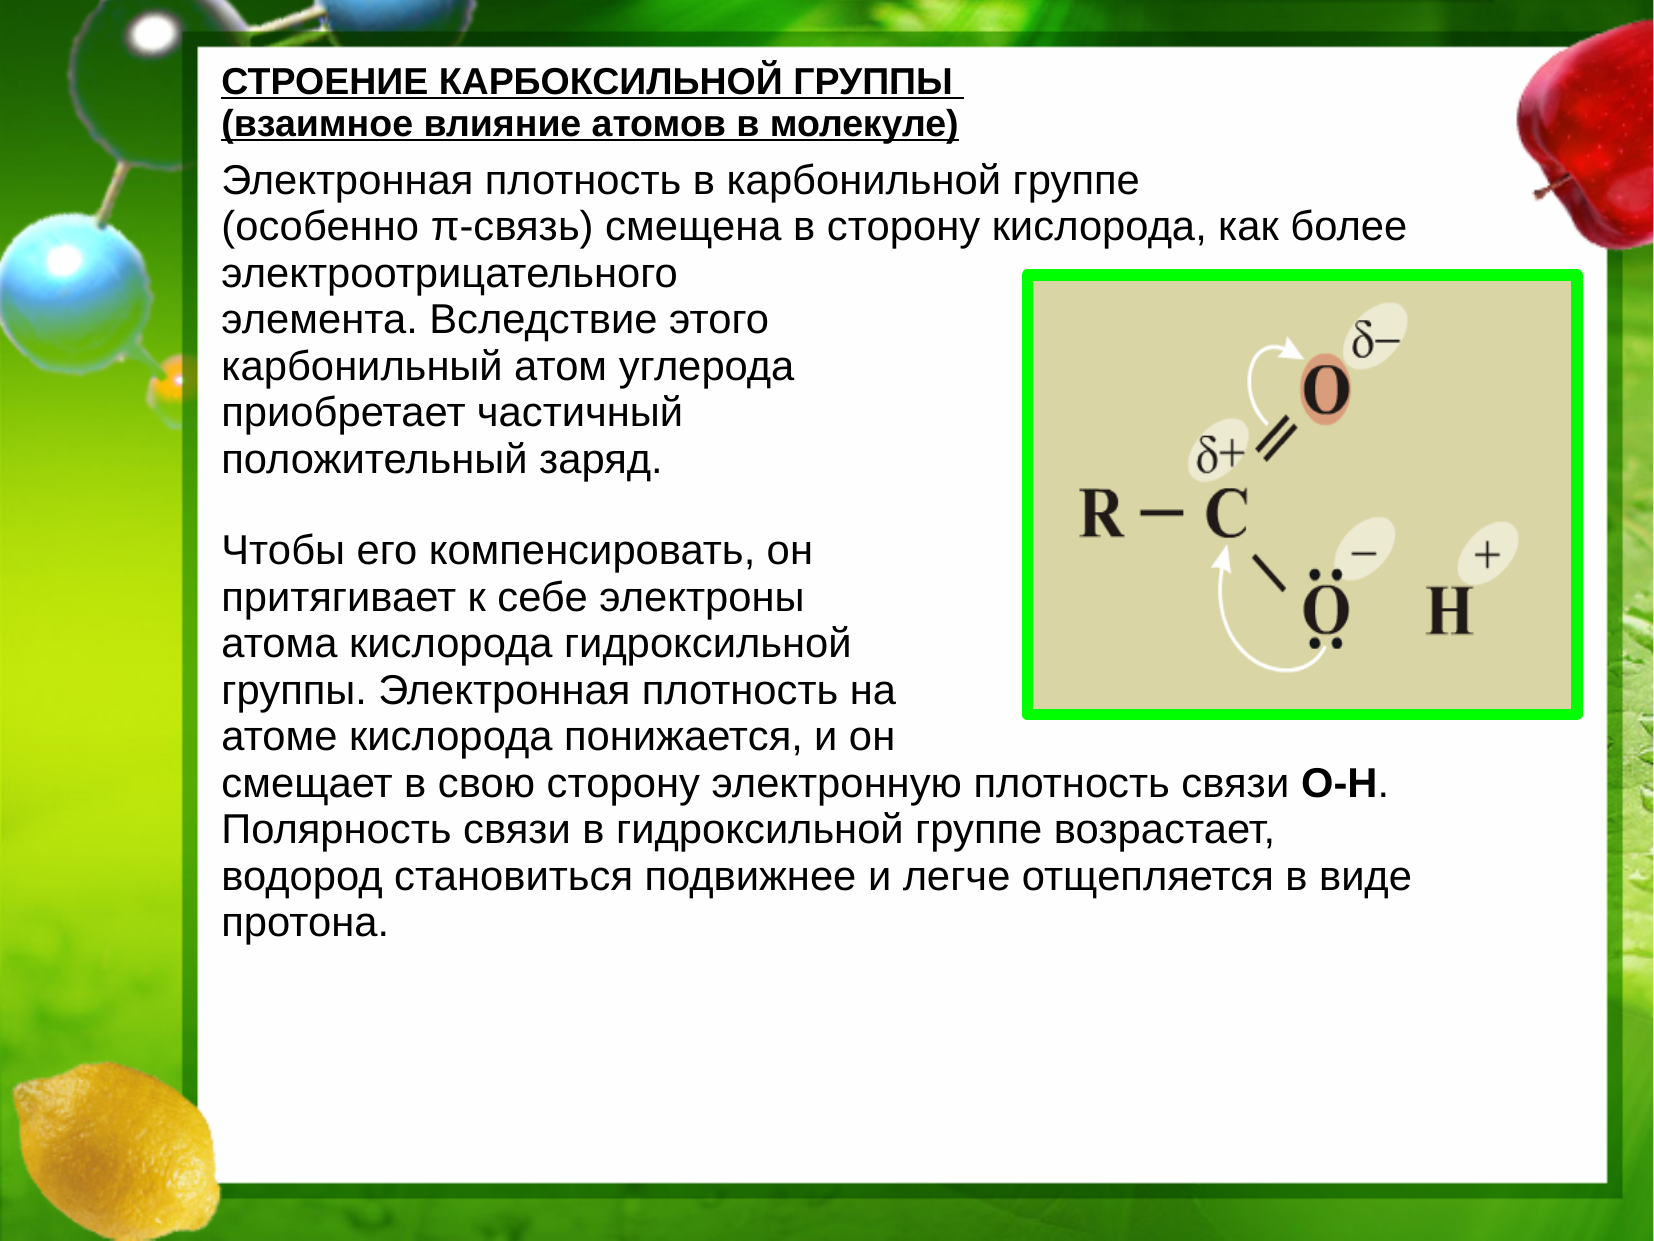

СТРОЕНИЕ КАРБОКСИЛЬНОЙ ГРУППЫ
(взаимное влияние атомов в молекуле)
Электронная плотность в карбонильной группе
(особенно π-связь) смещена в сторону кислорода, как более
электроотрицательного
элемента. Вследствие этого
карбонильный атом углерода
приобретает частичный
положительный заряд.
Чтобы его компенсировать, он
притягивает к себе электроны
атома кислорода гидроксильной
группы. Электронная плотность на
атоме кислорода понижается, и он
смещает в свою сторону электронную плотность связи O-H.
Полярность связи в гидроксильной группе возрастает,
водород становиться подвижнее и легче отщепляется в виде
протона.